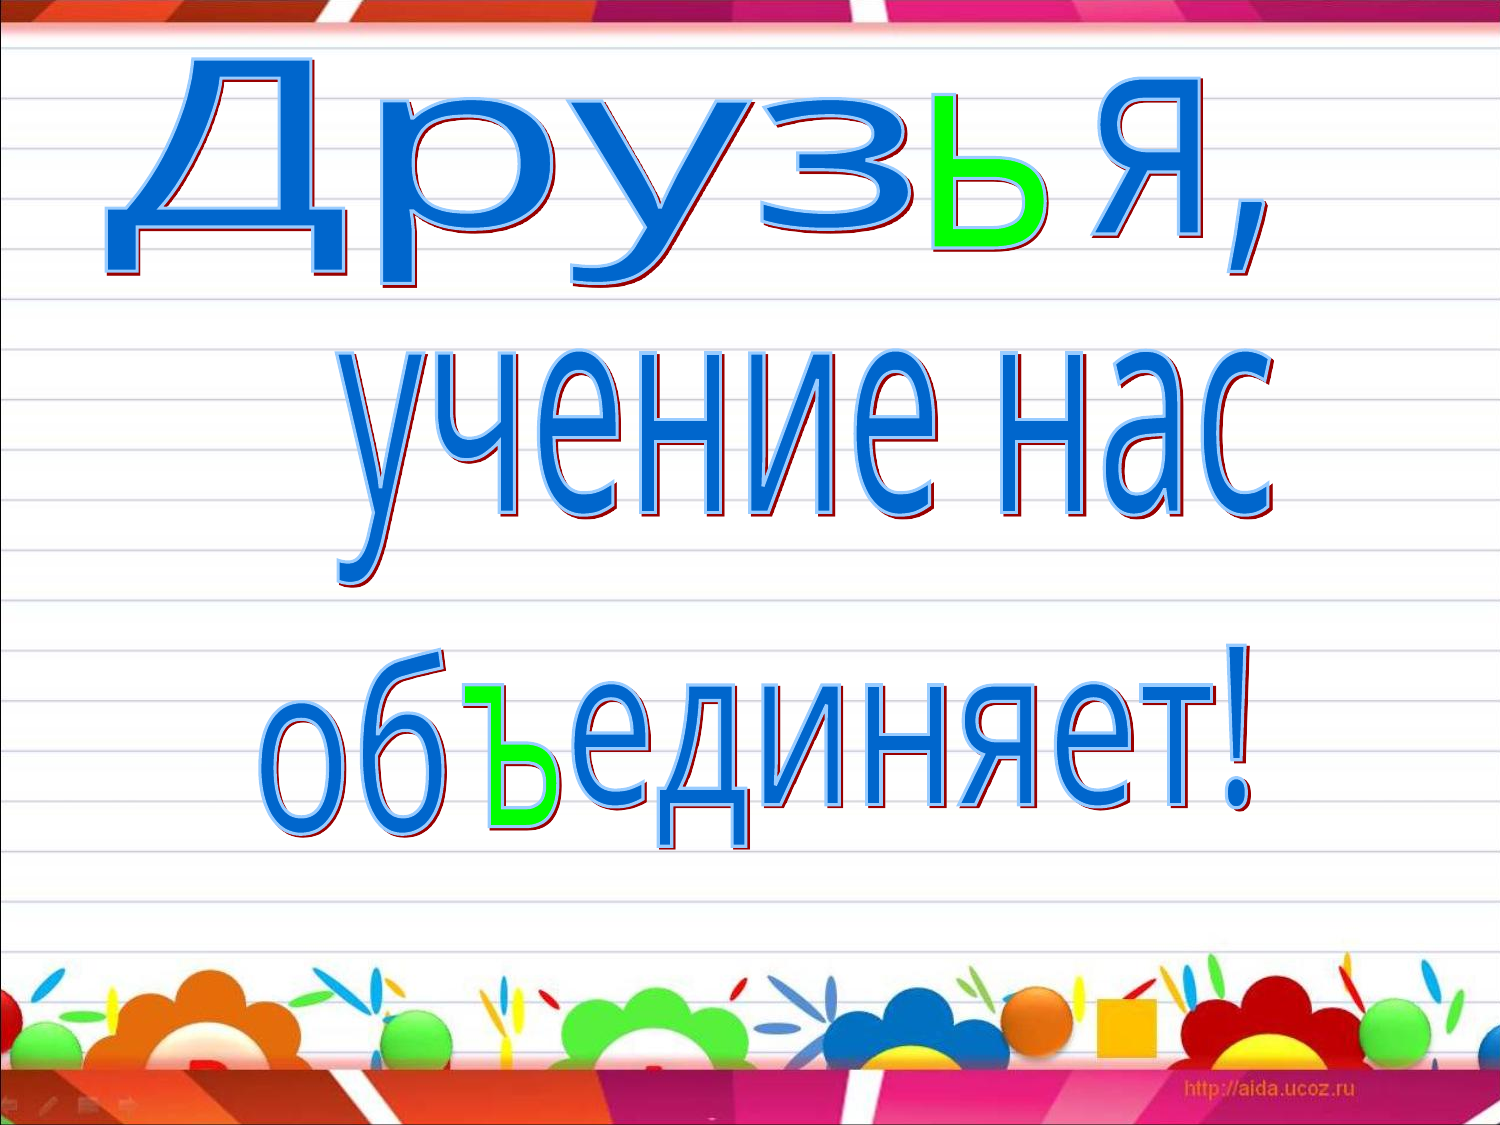

Друз
я,
ь
учение нас
единяет!
об
ъ